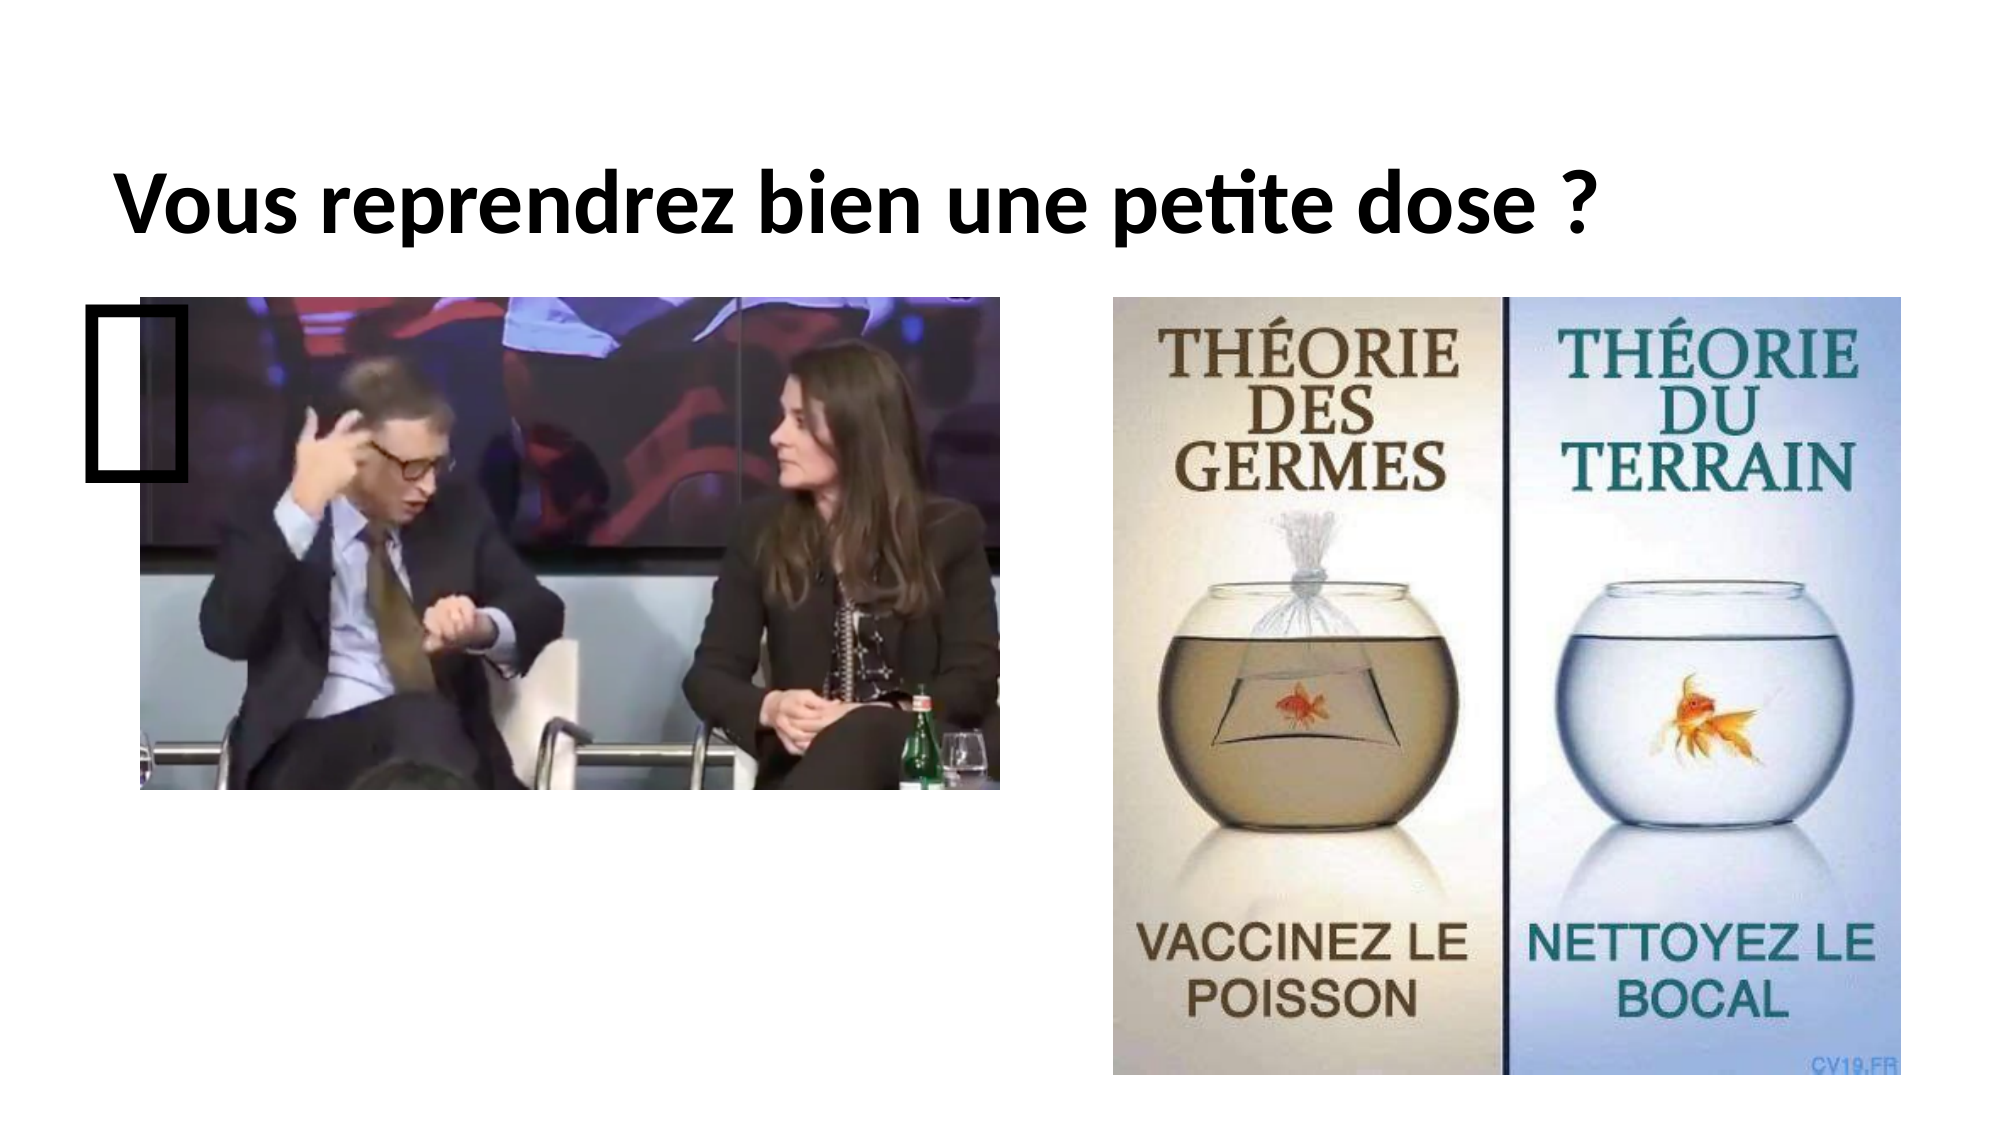

# Vous reprendrez bien une petite dose ?
💉